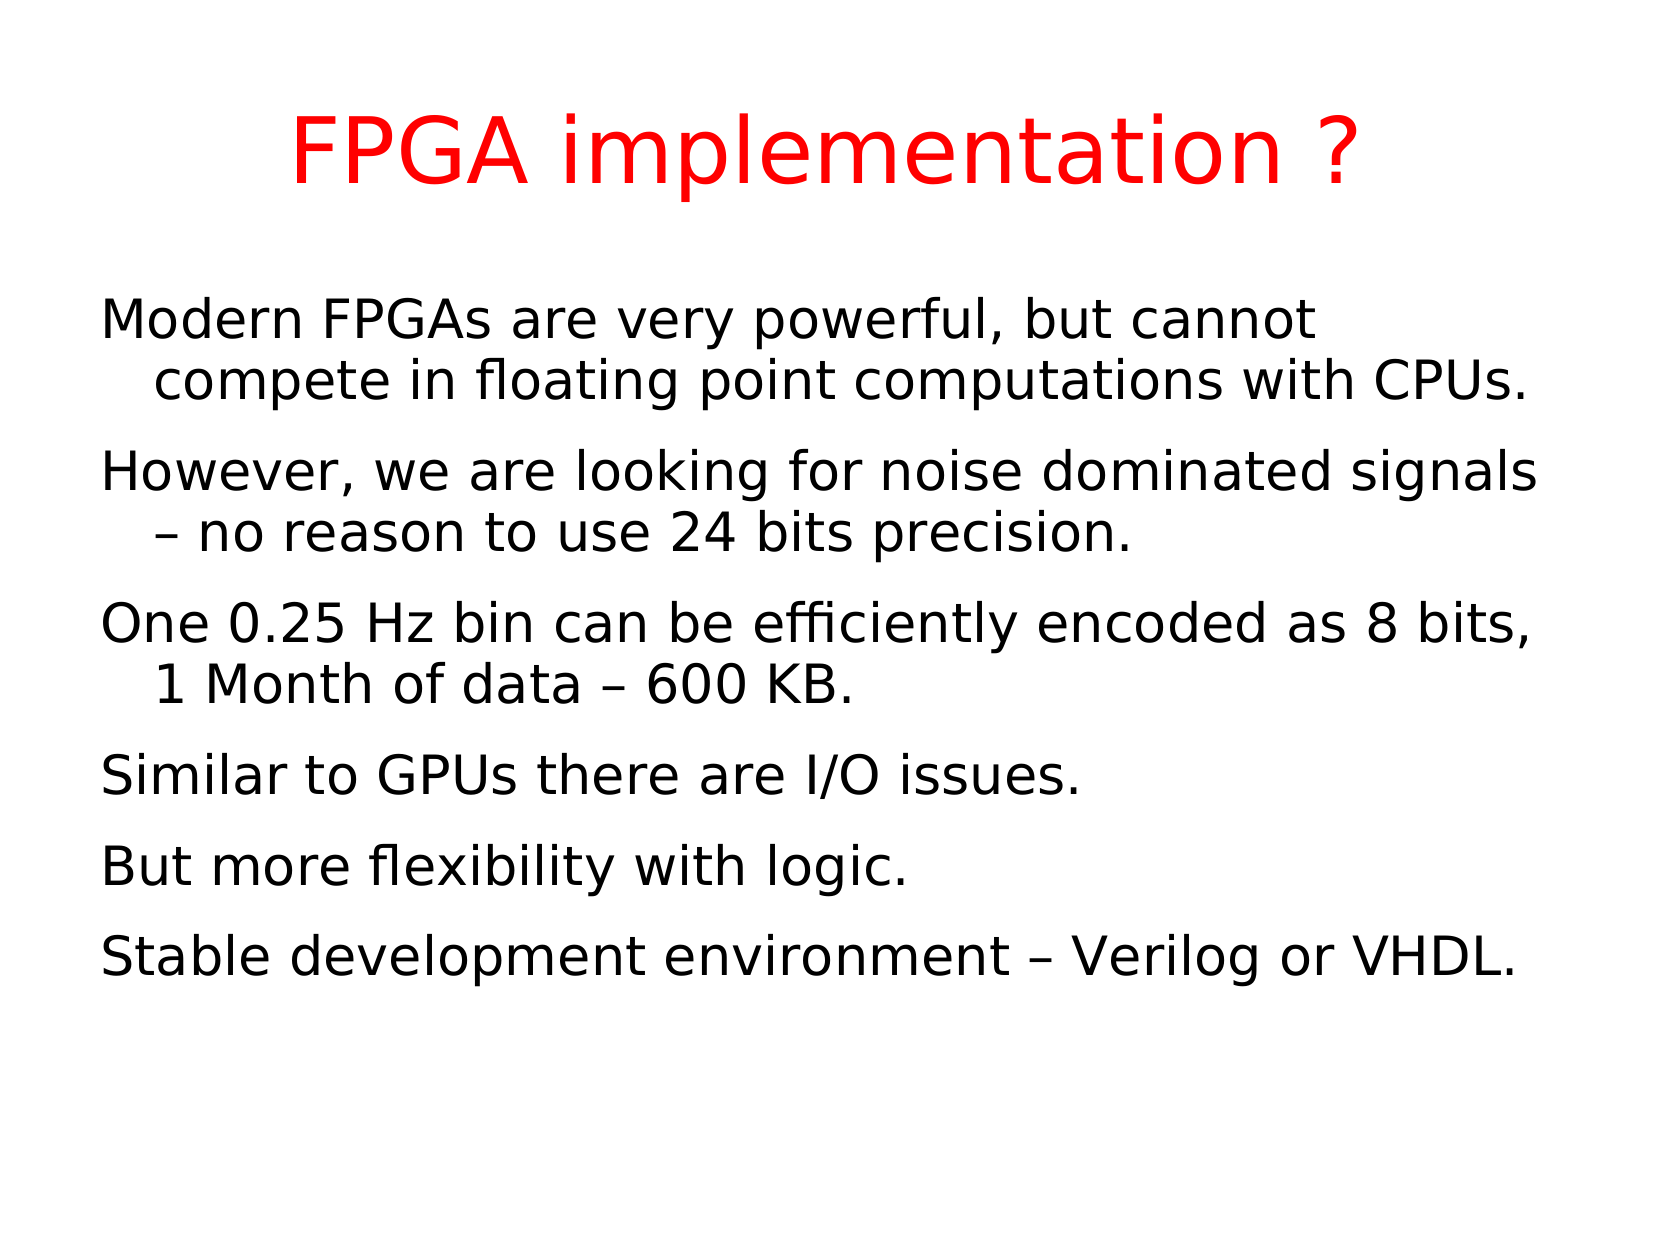

# FPGA implementation ?
Modern FPGAs are very powerful, but cannot compete in floating point computations with CPUs.
However, we are looking for noise dominated signals – no reason to use 24 bits precision.
One 0.25 Hz bin can be efficiently encoded as 8 bits, 1 Month of data – 600 KB.
Similar to GPUs there are I/O issues.
But more flexibility with logic.
Stable development environment – Verilog or VHDL.